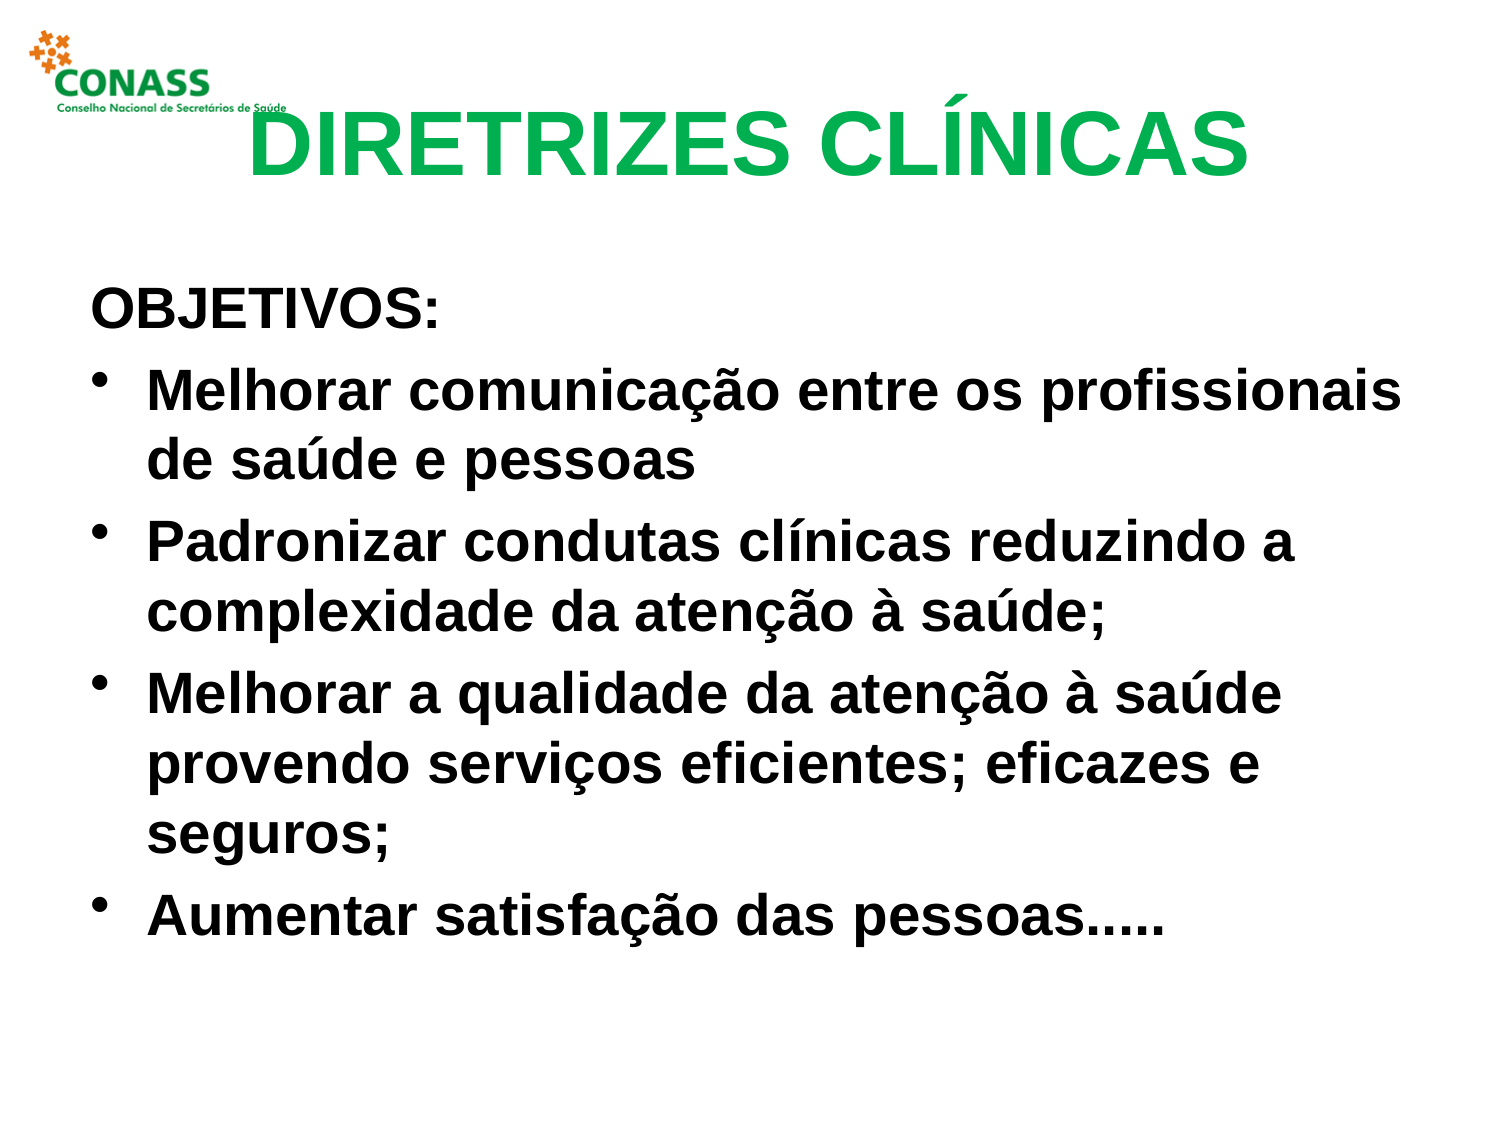

# DIRETRIZES CLÍNICAS
OBJETIVOS:
Melhorar comunicação entre os profissionais de saúde e pessoas
Padronizar condutas clínicas reduzindo a complexidade da atenção à saúde;
Melhorar a qualidade da atenção à saúde provendo serviços eficientes; eficazes e seguros;
Aumentar satisfação das pessoas.....